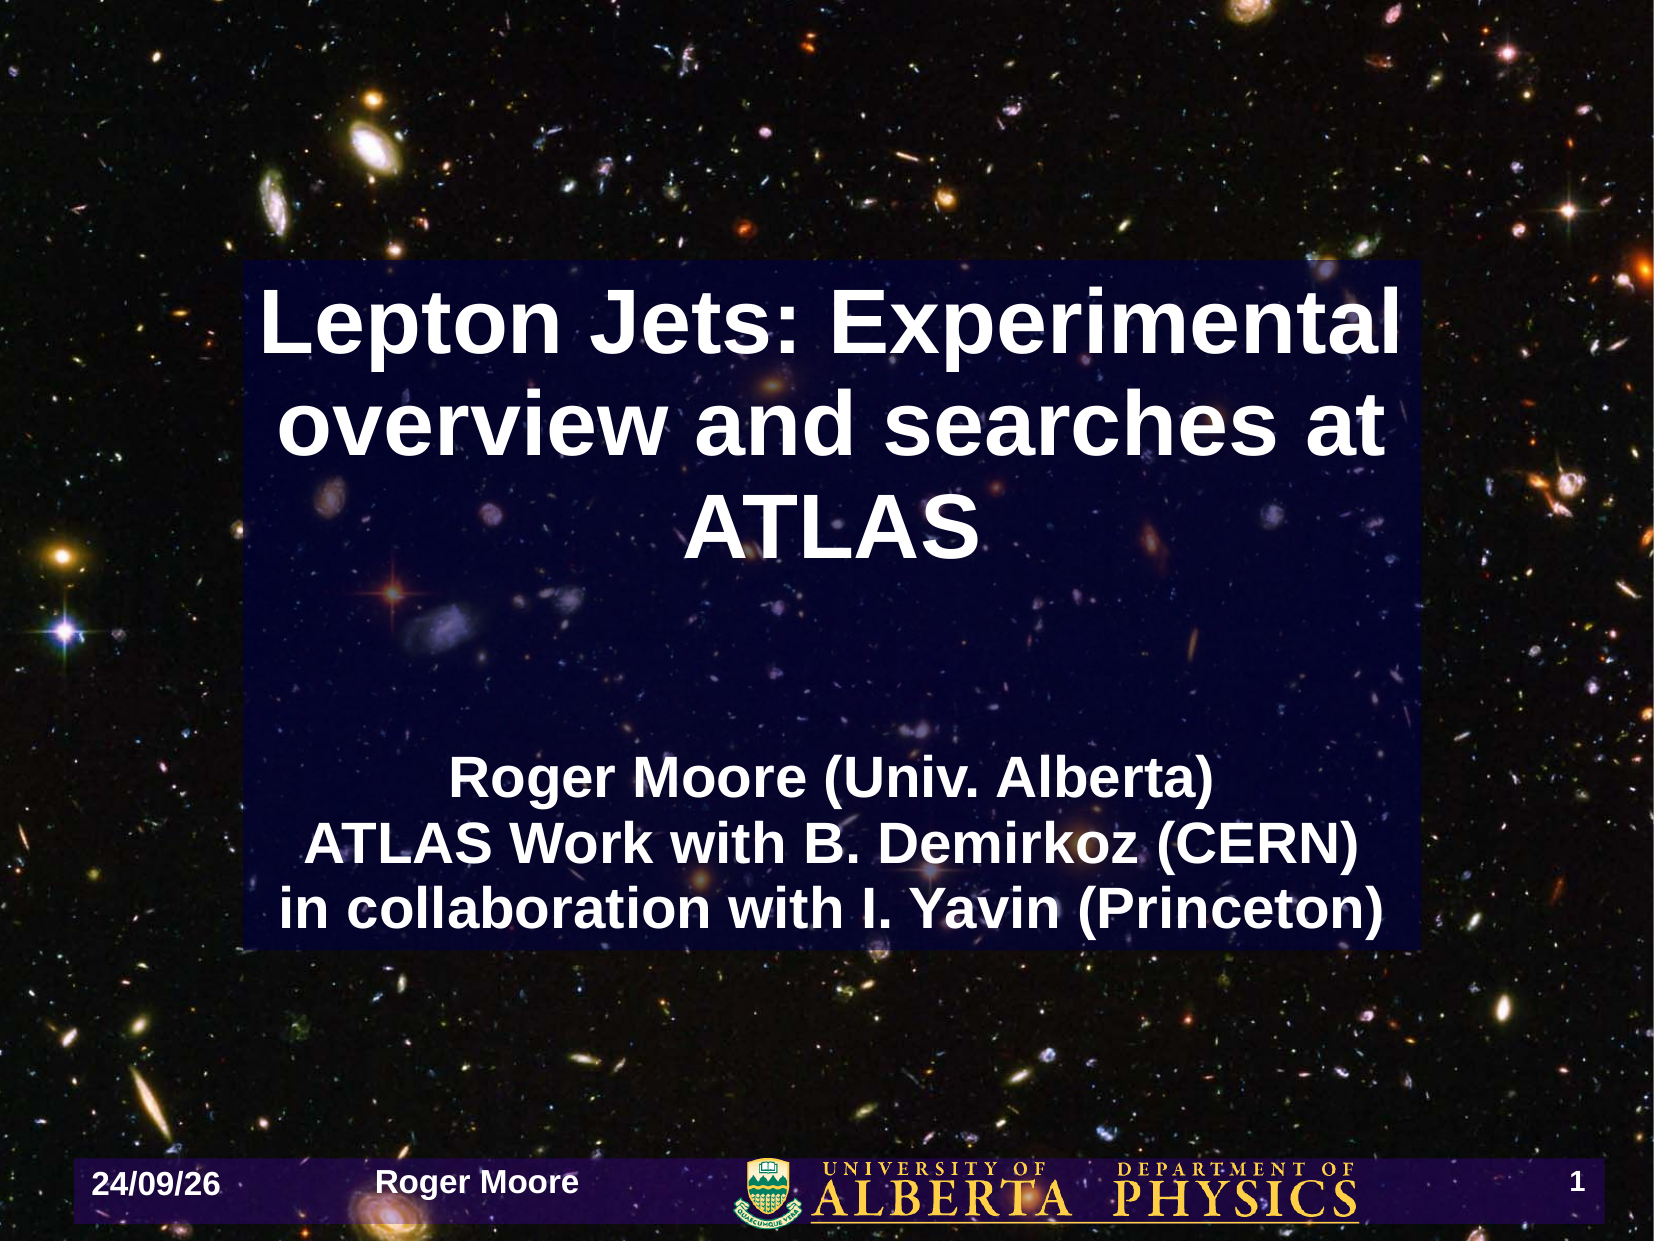

# Lepton Jets: Experimental overview and searches at ATLAS Roger Moore (Univ. Alberta) ATLAS Work with B. Demirkoz (CERN) in collaboration with I. Yavin (Princeton)